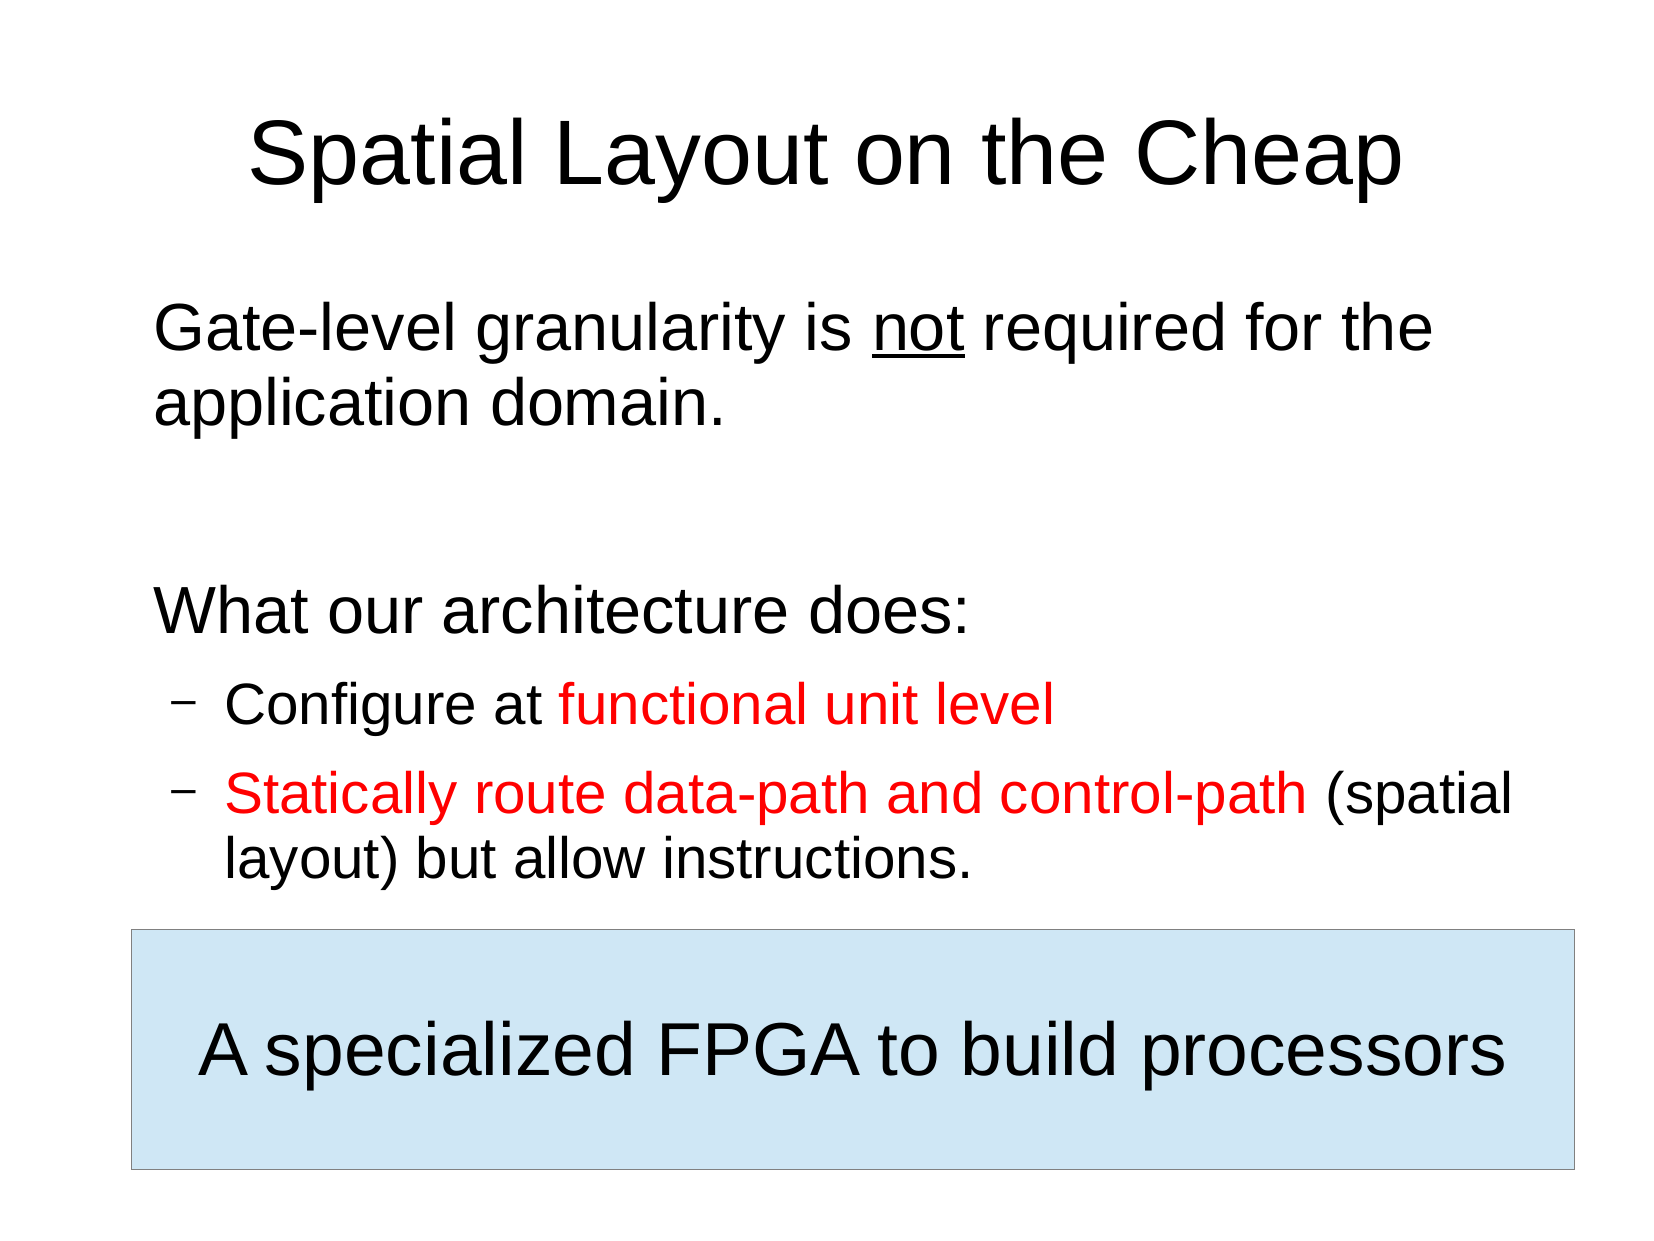

# Spatial Layout on the Cheap
Gate-level granularity is not required for the application domain.
What our architecture does:
Configure at functional unit level
Statically route data-path and control-path (spatial layout) but allow instructions.
A specialized FPGA to build processors
49